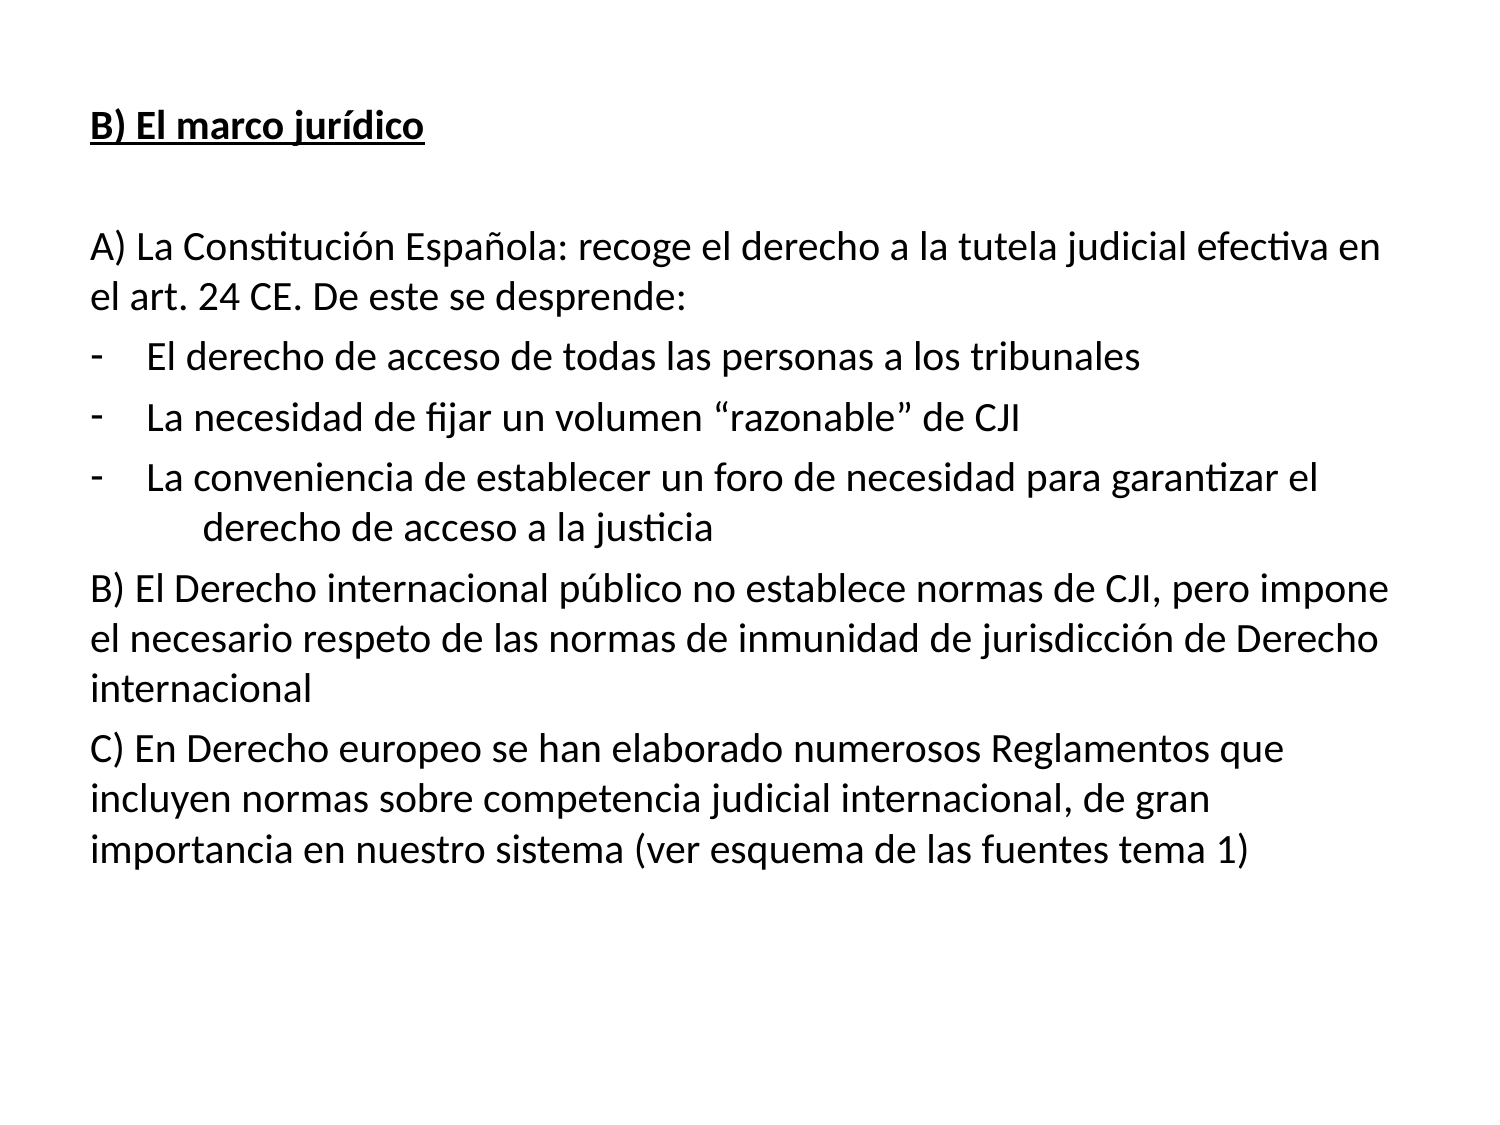

# B) El marco jurídico
A) La Constitución Española: recoge el derecho a la tutela judicial efectiva en el art. 24 CE. De este se desprende:
El derecho de acceso de todas las personas a los tribunales
La necesidad de fijar un volumen “razonable” de CJI
La conveniencia de establecer un foro de necesidad para garantizar el derecho de acceso a la justicia
B) El Derecho internacional público no establece normas de CJI, pero impone el necesario respeto de las normas de inmunidad de jurisdicción de Derecho internacional
C) En Derecho europeo se han elaborado numerosos Reglamentos que incluyen normas sobre competencia judicial internacional, de gran importancia en nuestro sistema (ver esquema de las fuentes tema 1)